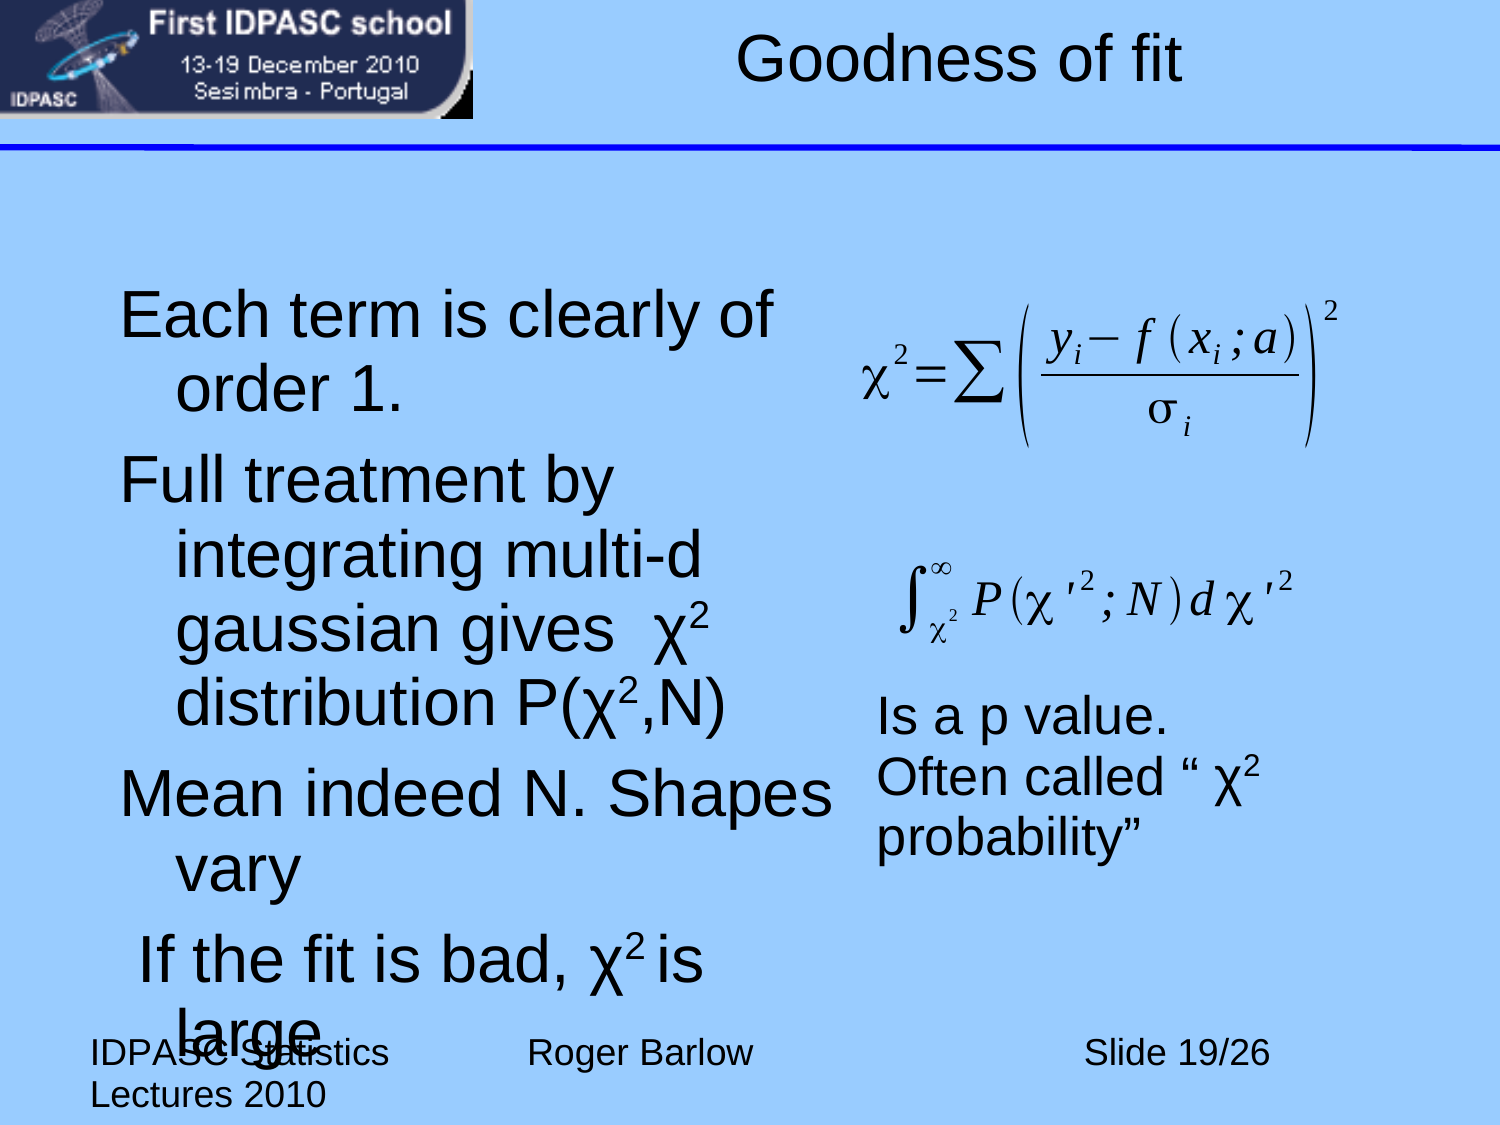

# Goodness of fit
Each term is clearly of order 1.
Full treatment by integrating multi-d gaussian gives χ2 distribution P(χ2,N)
Mean indeed N. Shapes vary
 If the fit is bad, χ2 is large
Is a p value.
Often called “ χ2 probability”
19